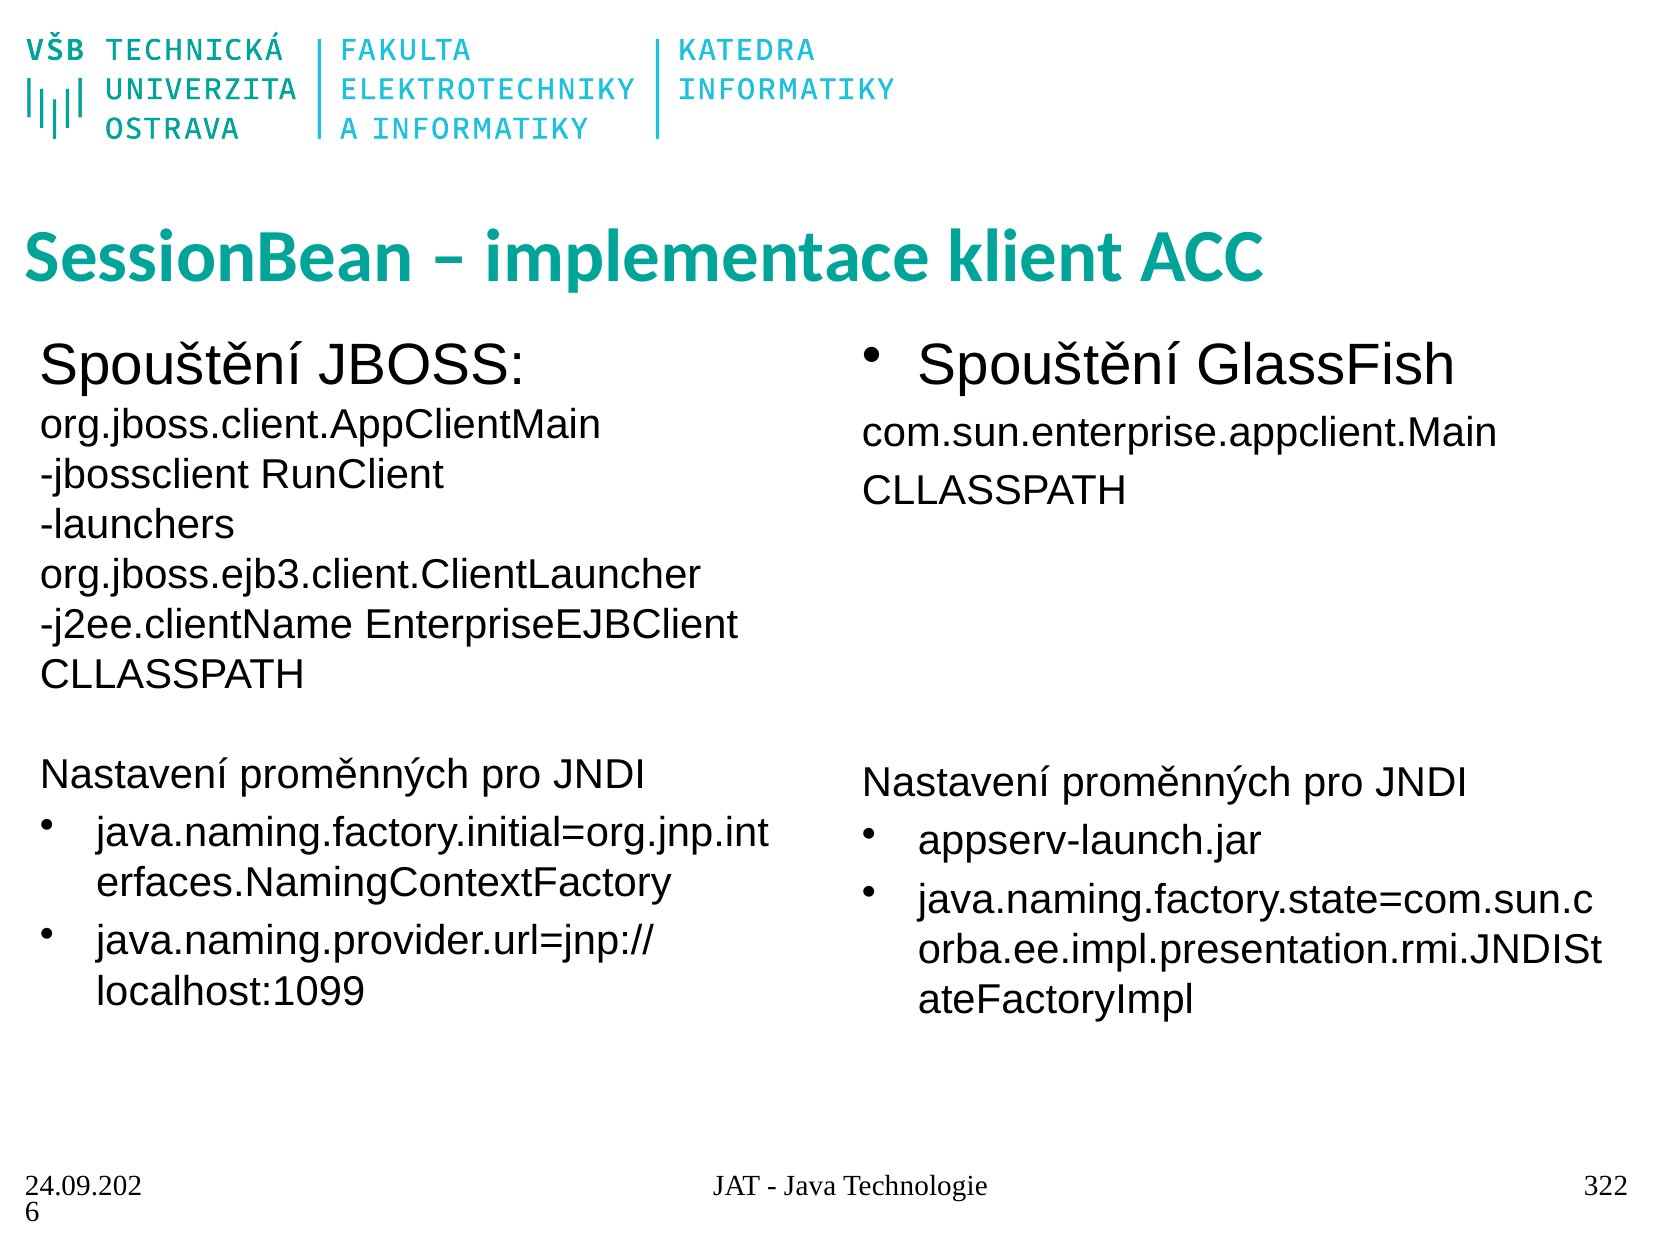

# SessionBean – implementace klient ACC
Spouštění JBOSS:
org.jboss.client.AppClientMain
-jbossclient RunClient
-launchers org.jboss.ejb3.client.ClientLauncher
-j2ee.clientName EnterpriseEJBClient
CLLASSPATH
Nastavení proměnných pro JNDI
java.naming.factory.initial=org.jnp.interfaces.NamingContextFactory
java.naming.provider.url=jnp://localhost:1099
Spouštění GlassFish
com.sun.enterprise.appclient.Main
CLLASSPATH
Nastavení proměnných pro JNDI
appserv-launch.jar
java.naming.factory.state=com.sun.corba.ee.impl.presentation.rmi.JNDIStateFactoryImpl
JAT - Java Technologie
322